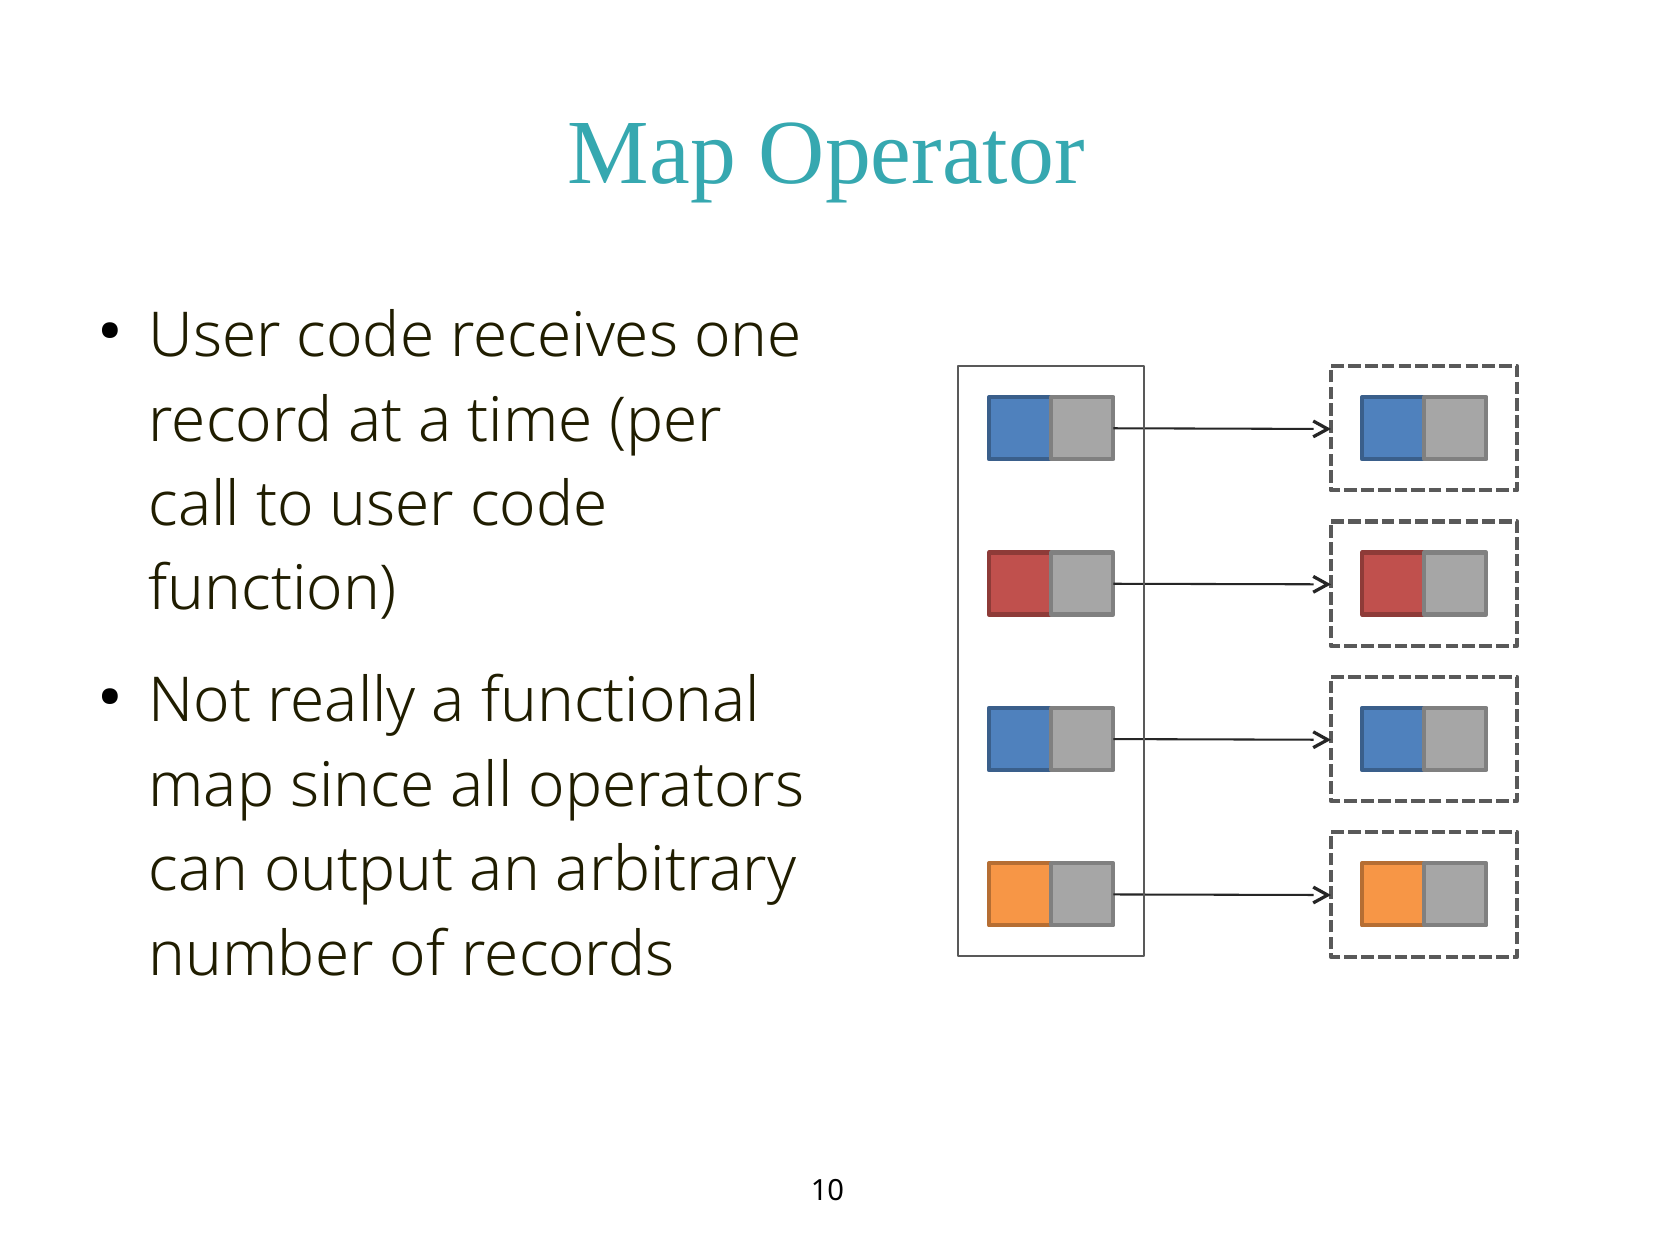

# Map Operator
User code receives one record at a time (per call to user code function)
Not really a functional map since all operators can output an arbitrary number of records
10